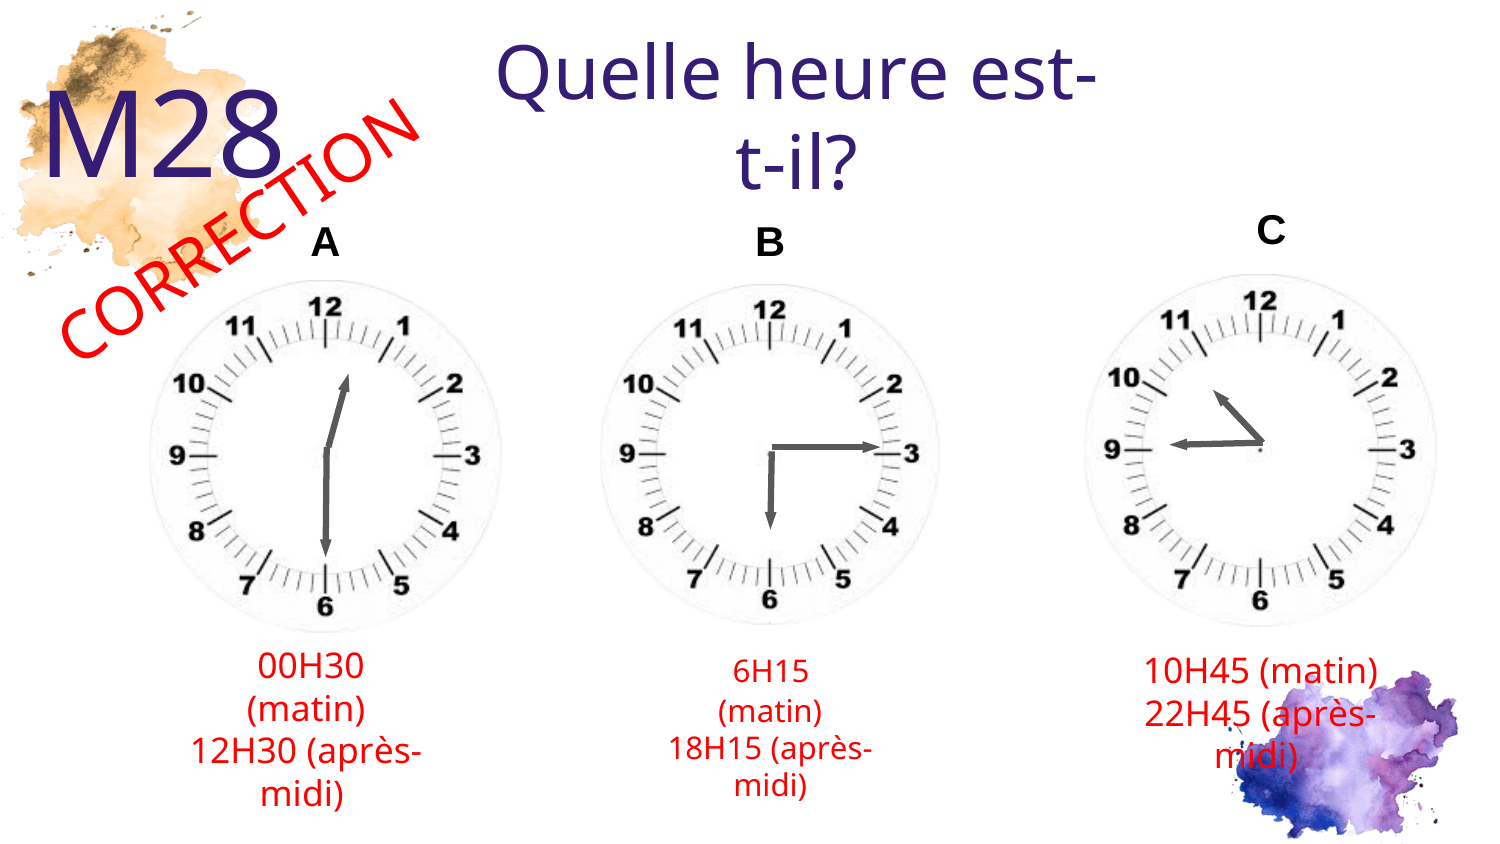

Quelle heure est-t-il?
M28
CORRECTION
C
A
B
 00H30 (matin)
12H30 (après-midi)
 6H15
(matin)
18H15 (après-midi)
10H45 (matin)
22H45 (après-midi)